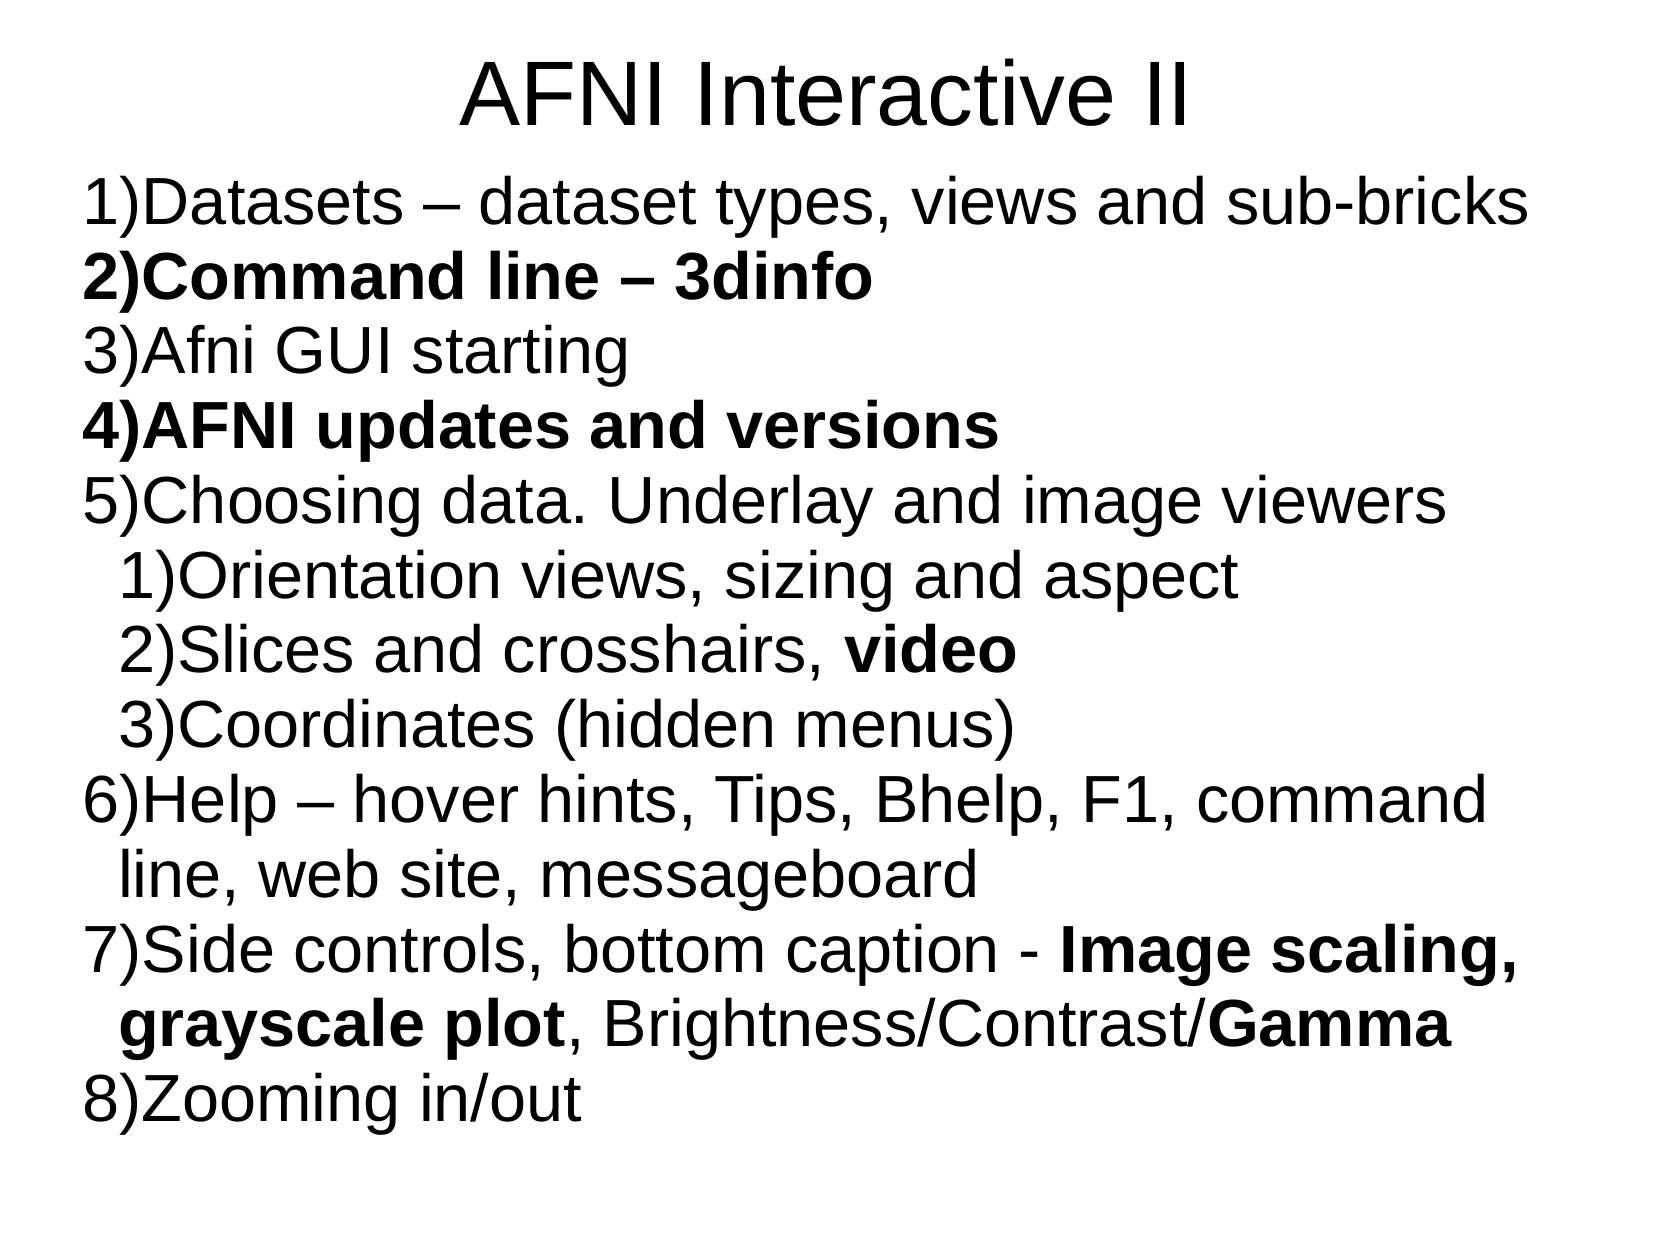

# AFNI Interactive II
Datasets – dataset types, views and sub-bricks
Command line – 3dinfo
Afni GUI starting
AFNI updates and versions
Choosing data. Underlay and image viewers
Orientation views, sizing and aspect
Slices and crosshairs, video
Coordinates (hidden menus)
Help – hover hints, Tips, Bhelp, F1, command line, web site, messageboard
Side controls, bottom caption - Image scaling, grayscale plot, Brightness/Contrast/Gamma
Zooming in/out